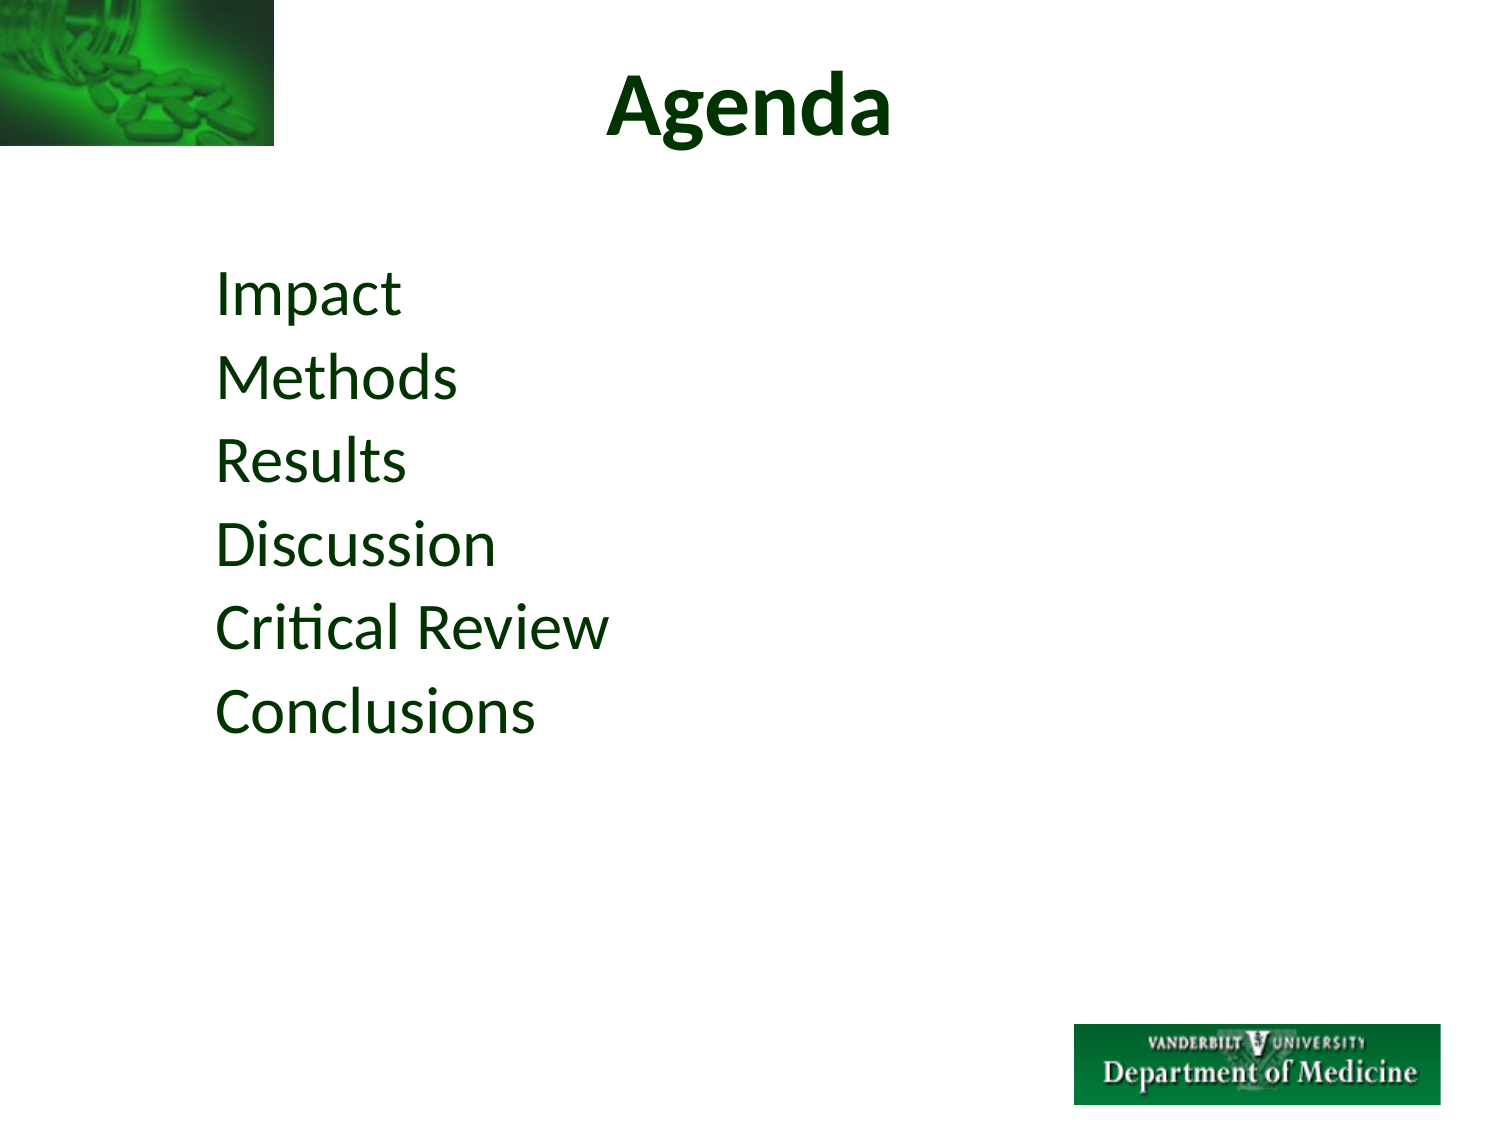

# Agenda
Impact
Methods
Results
Discussion
Critical Review
Conclusions